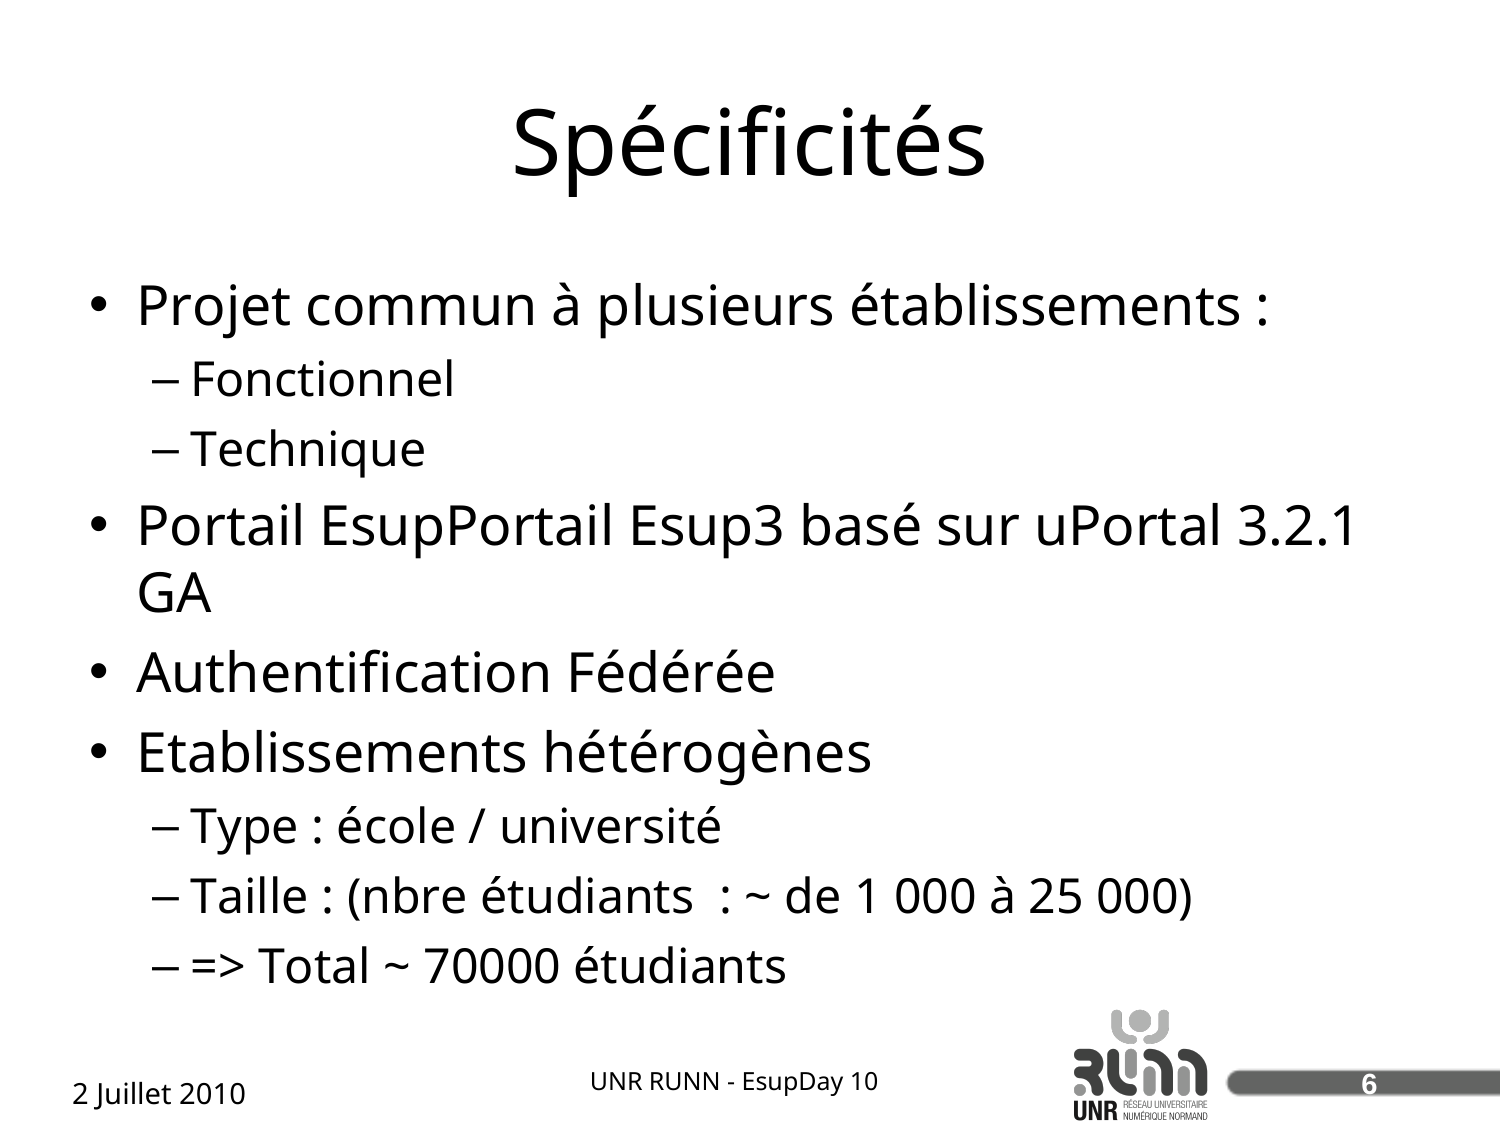

# Spécificités
Projet commun à plusieurs établissements :
Fonctionnel
Technique
Portail EsupPortail Esup3 basé sur uPortal 3.2.1 GA
Authentification Fédérée
Etablissements hétérogènes
Type : école / université
Taille : (nbre étudiants : ~ de 1 000 à 25 000)
=> Total ~ 70000 étudiants
UNR RUNN - EsupDay 10
2 Juillet 2010